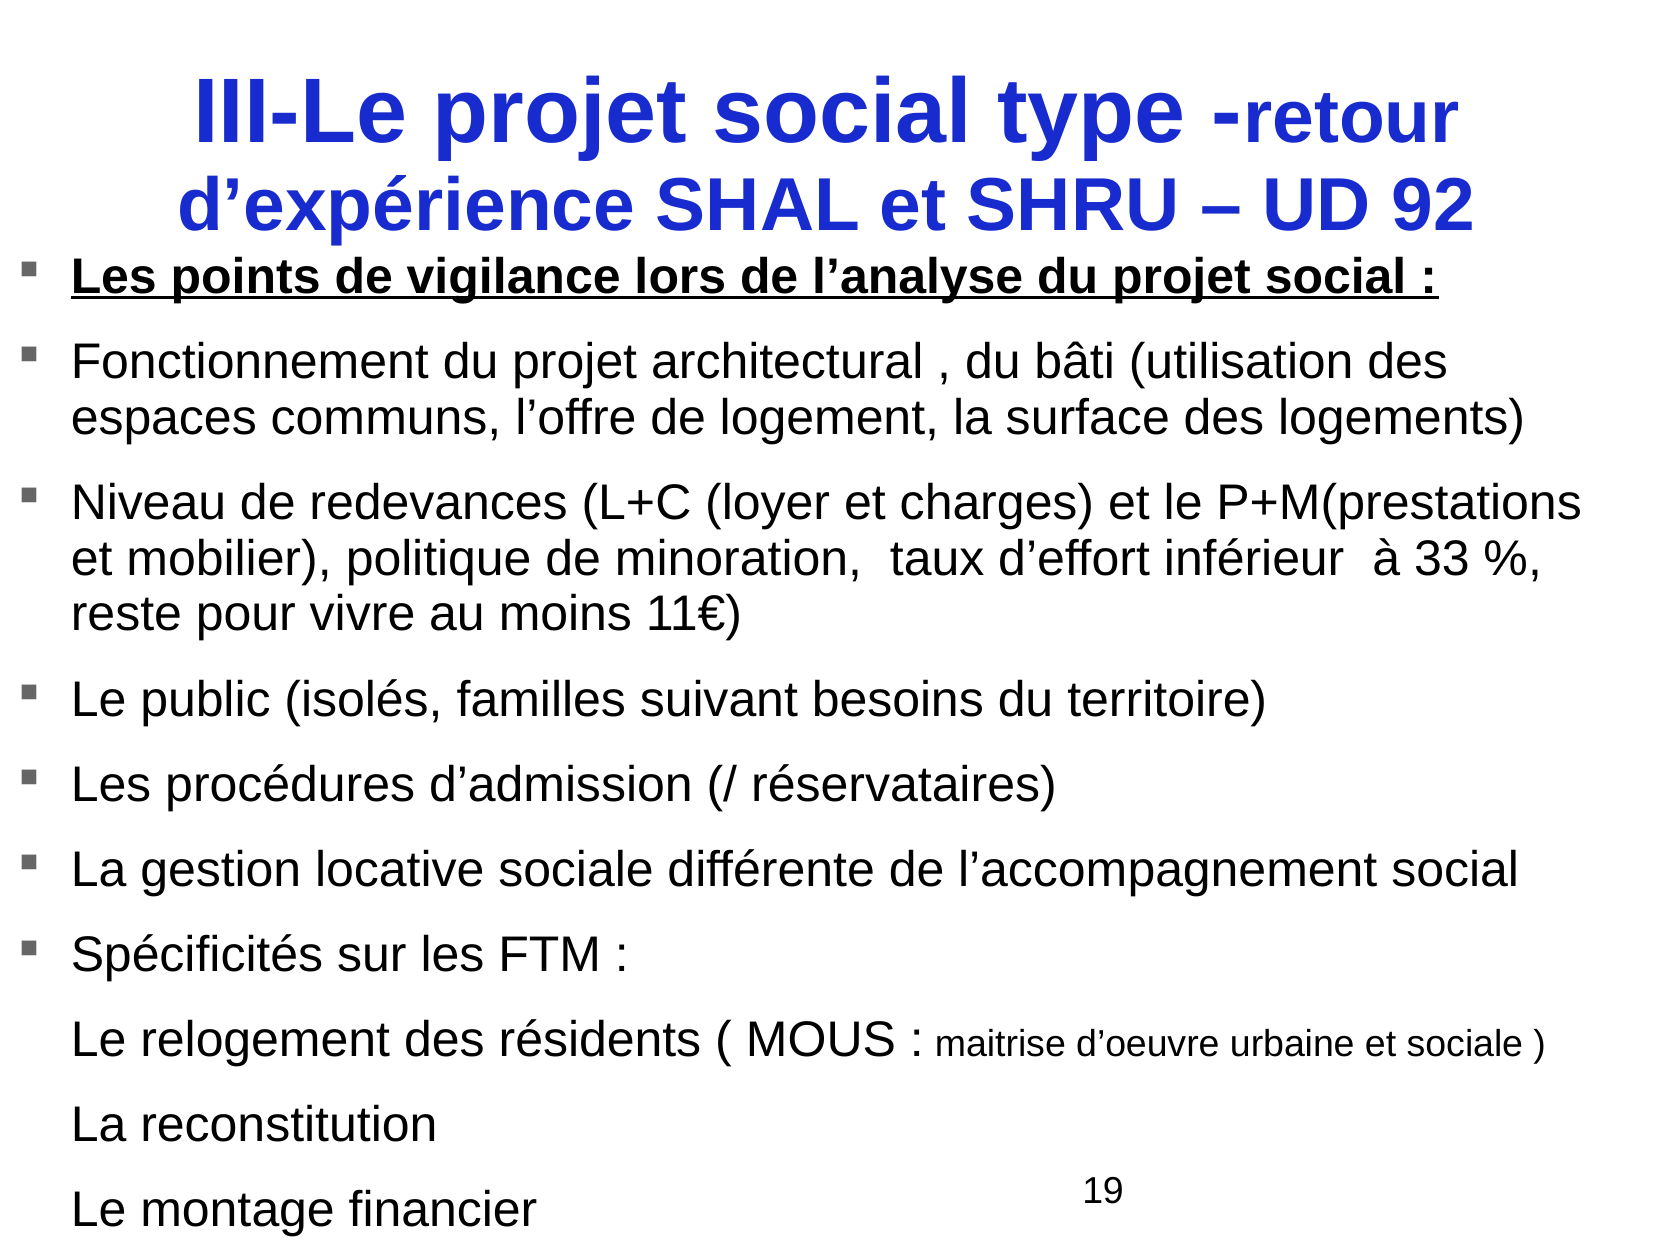

# III-Le projet social type -retour d’expérience SHAL et SHRU – UD 92
Les points de vigilance lors de l’analyse du projet social :
Fonctionnement du projet architectural , du bâti (utilisation des espaces communs, l’offre de logement, la surface des logements)
Niveau de redevances (L+C (loyer et charges) et le P+M(prestations et mobilier), politique de minoration, taux d’effort inférieur à 33 %, reste pour vivre au moins 11€)
Le public (isolés, familles suivant besoins du territoire)
Les procédures d’admission (/ réservataires)
La gestion locative sociale différente de l’accompagnement social
Spécificités sur les FTM :
Le relogement des résidents ( MOUS : maitrise d’oeuvre urbaine et sociale )
La reconstitution
Le montage financier